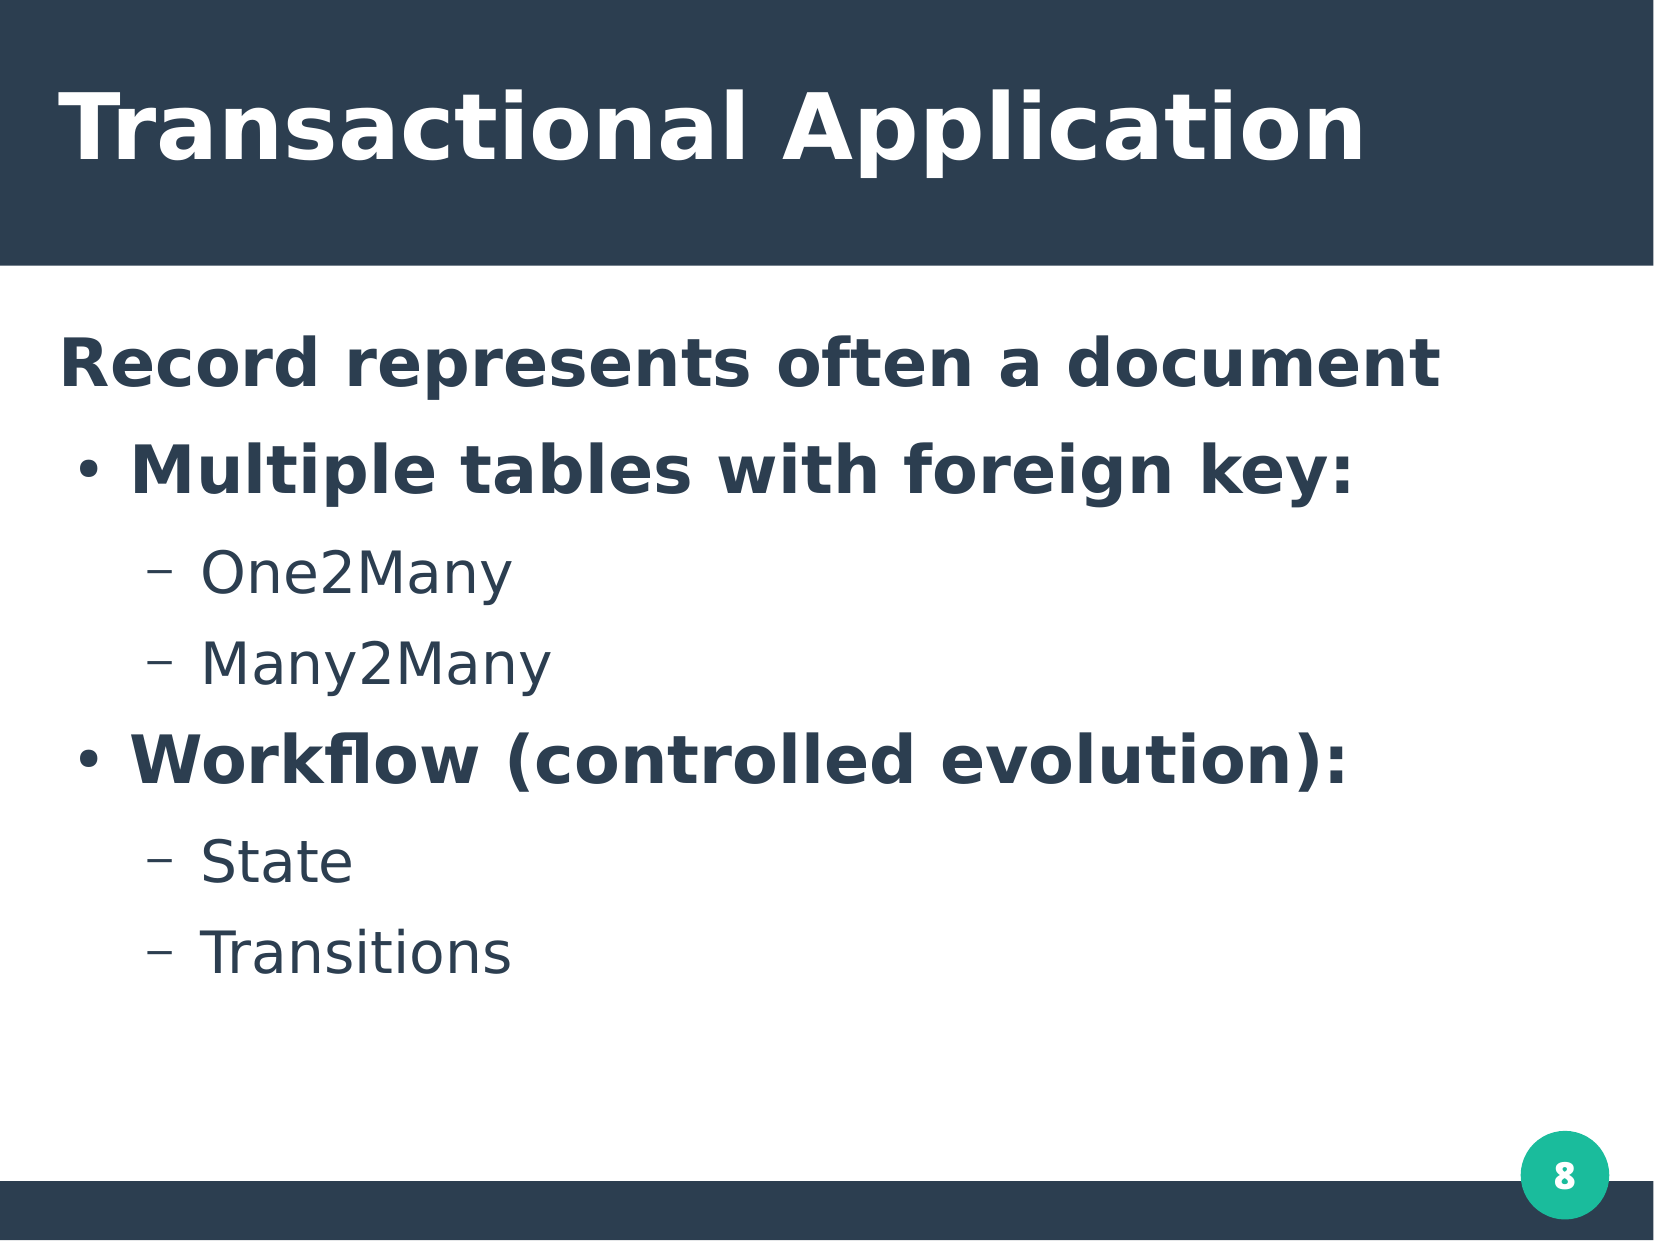

# Transactional Application
Record represents often a document
Multiple tables with foreign key:
One2Many
Many2Many
Workflow (controlled evolution):
State
Transitions
8